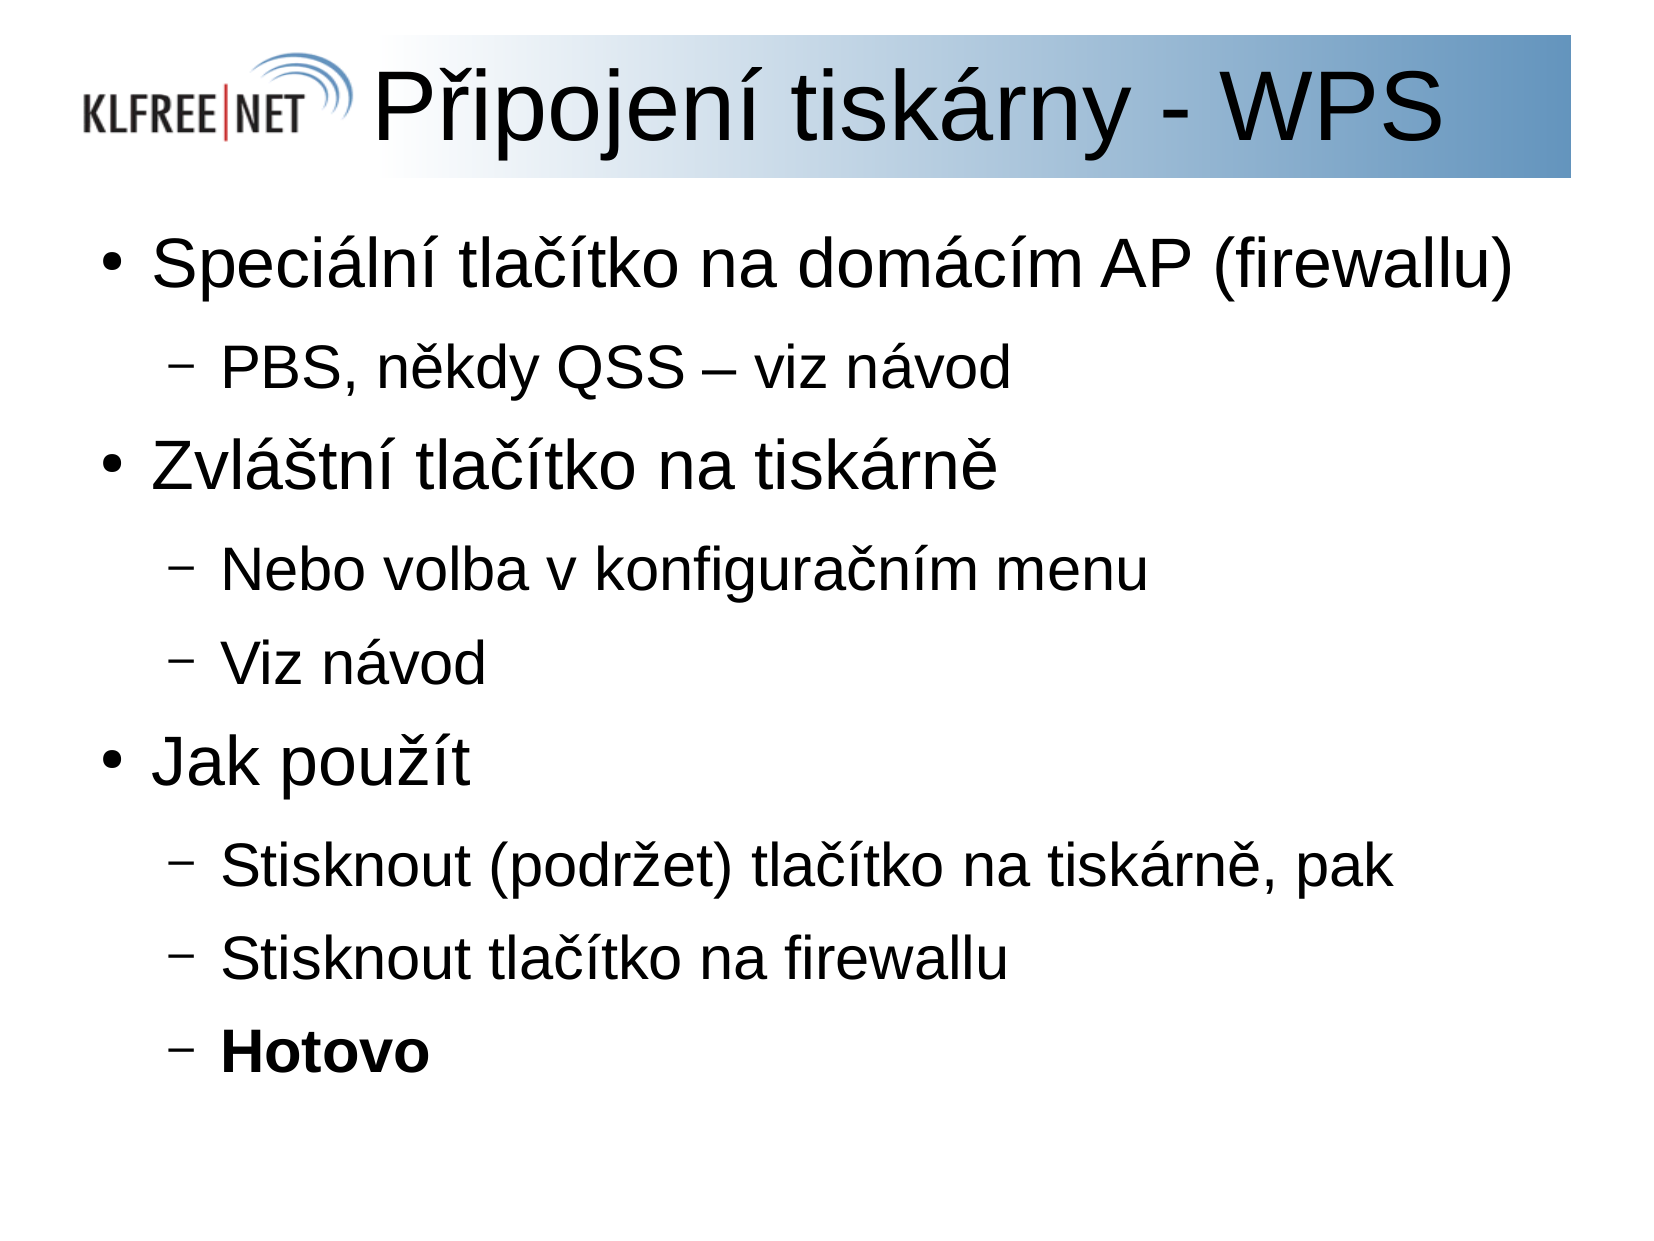

# Připojení tiskárny - WPS
Speciální tlačítko na domácím AP (firewallu)
PBS, někdy QSS – viz návod
Zvláštní tlačítko na tiskárně
Nebo volba v konfiguračním menu
Viz návod
Jak použít
Stisknout (podržet) tlačítko na tiskárně, pak
Stisknout tlačítko na firewallu
Hotovo